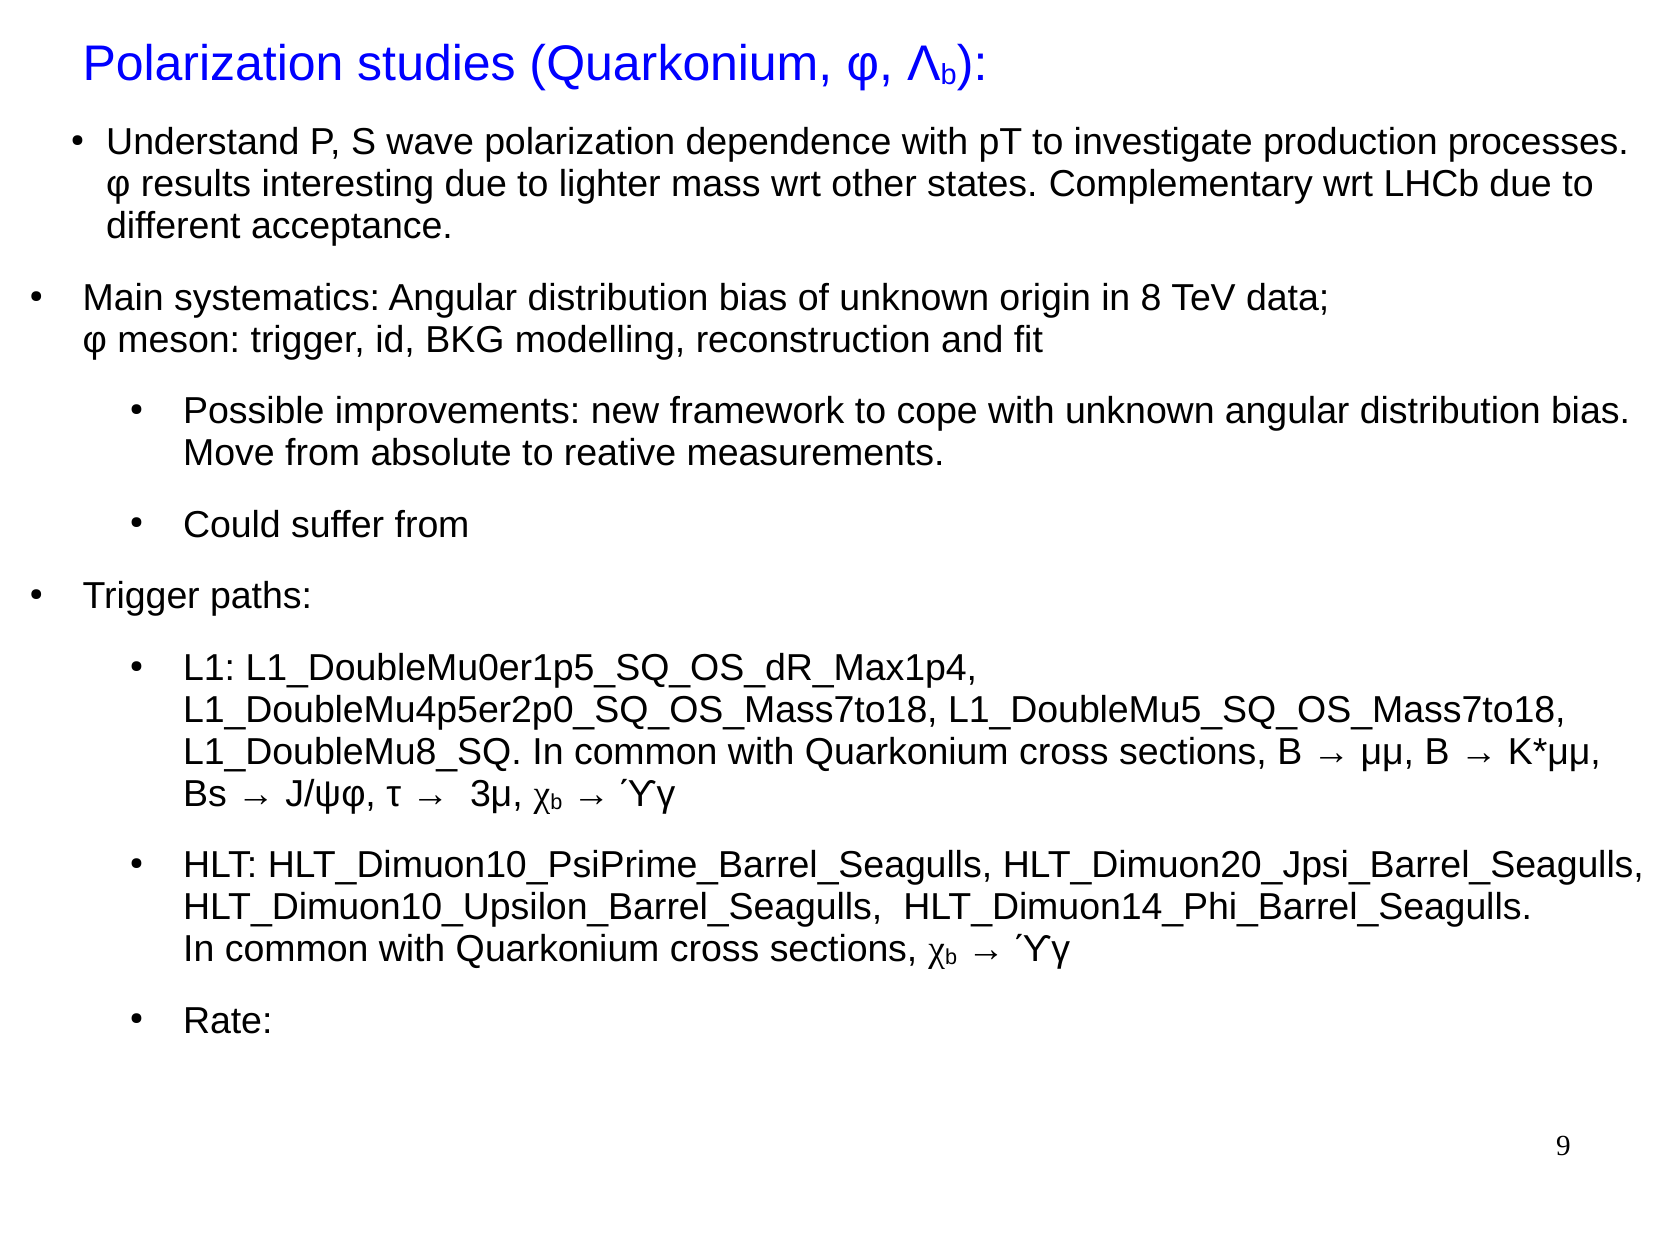

# Polarization studies (Quarkonium, φ, Λb):
Understand P, S wave polarization dependence with pT to investigate production processes. φ results interesting due to lighter mass wrt other states. Complementary wrt LHCb due to different acceptance.
Main systematics: Angular distribution bias of unknown origin in 8 TeV data; φ meson: trigger, id, BKG modelling, reconstruction and fit
Possible improvements: new framework to cope with unknown angular distribution bias. Move from absolute to reative measurements.
Could suffer from
Trigger paths:
L1: L1_DoubleMu0er1p5_SQ_OS_dR_Max1p4, L1_DoubleMu4p5er2p0_SQ_OS_Mass7to18, L1_DoubleMu5_SQ_OS_Mass7to18, L1_DoubleMu8_SQ. In common with Quarkonium cross sections, B → μμ, B → K*μμ, Bs → J/ψφ, τ → 3μ, χb → ϓγ
HLT: HLT_Dimuon10_PsiPrime_Barrel_Seagulls, HLT_Dimuon20_Jpsi_Barrel_Seagulls, HLT_Dimuon10_Upsilon_Barrel_Seagulls, HLT_Dimuon14_Phi_Barrel_Seagulls. In common with Quarkonium cross sections, χb → ϓγ
Rate:
9